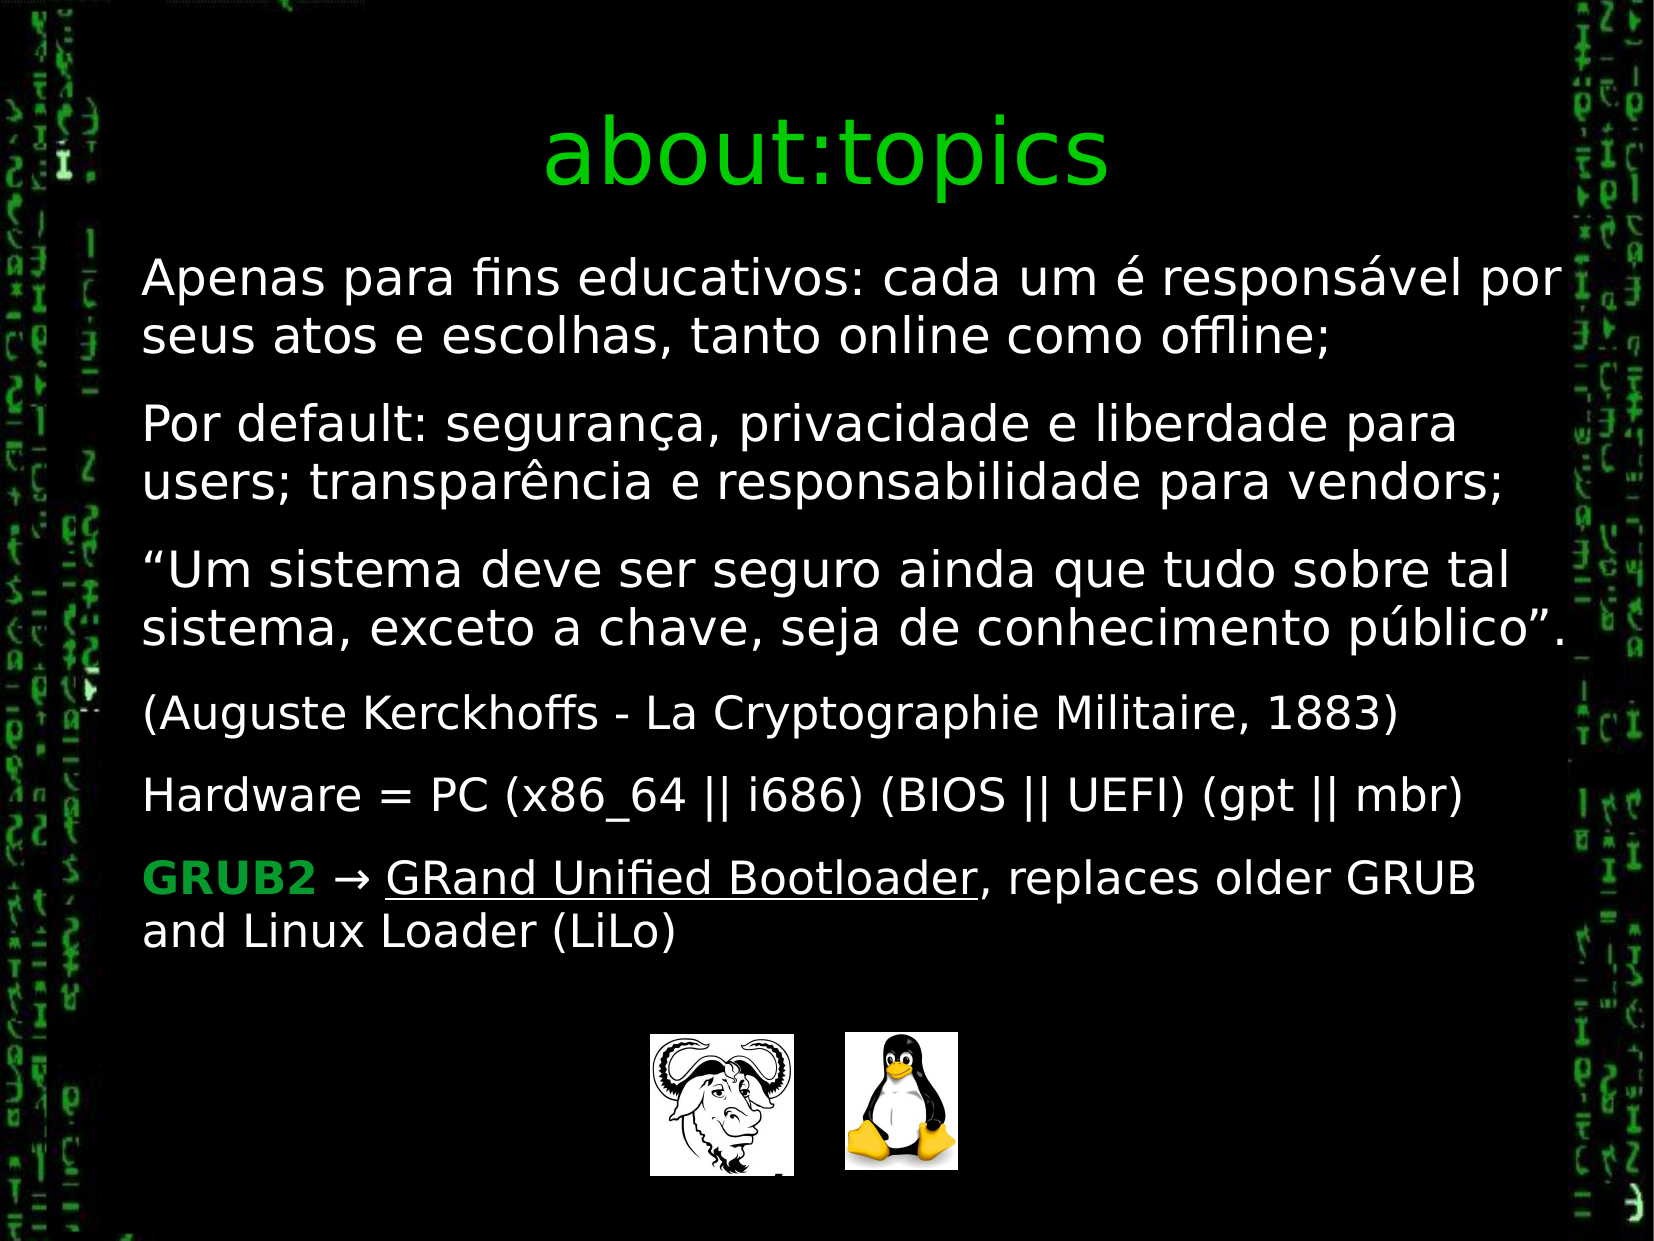

# about:topics
Apenas para fins educativos: cada um é responsável por seus atos e escolhas, tanto online como offline;
Por default: segurança, privacidade e liberdade para users; transparência e responsabilidade para vendors;
“Um sistema deve ser seguro ainda que tudo sobre tal sistema, exceto a chave, seja de conhecimento público”.
(Auguste Kerckhoffs - La Cryptographie Militaire, 1883)
Hardware = PC (x86_64 || i686) (BIOS || UEFI) (gpt || mbr)
GRUB2 → GRand Unified Bootloader, replaces older GRUB and Linux Loader (LiLo)